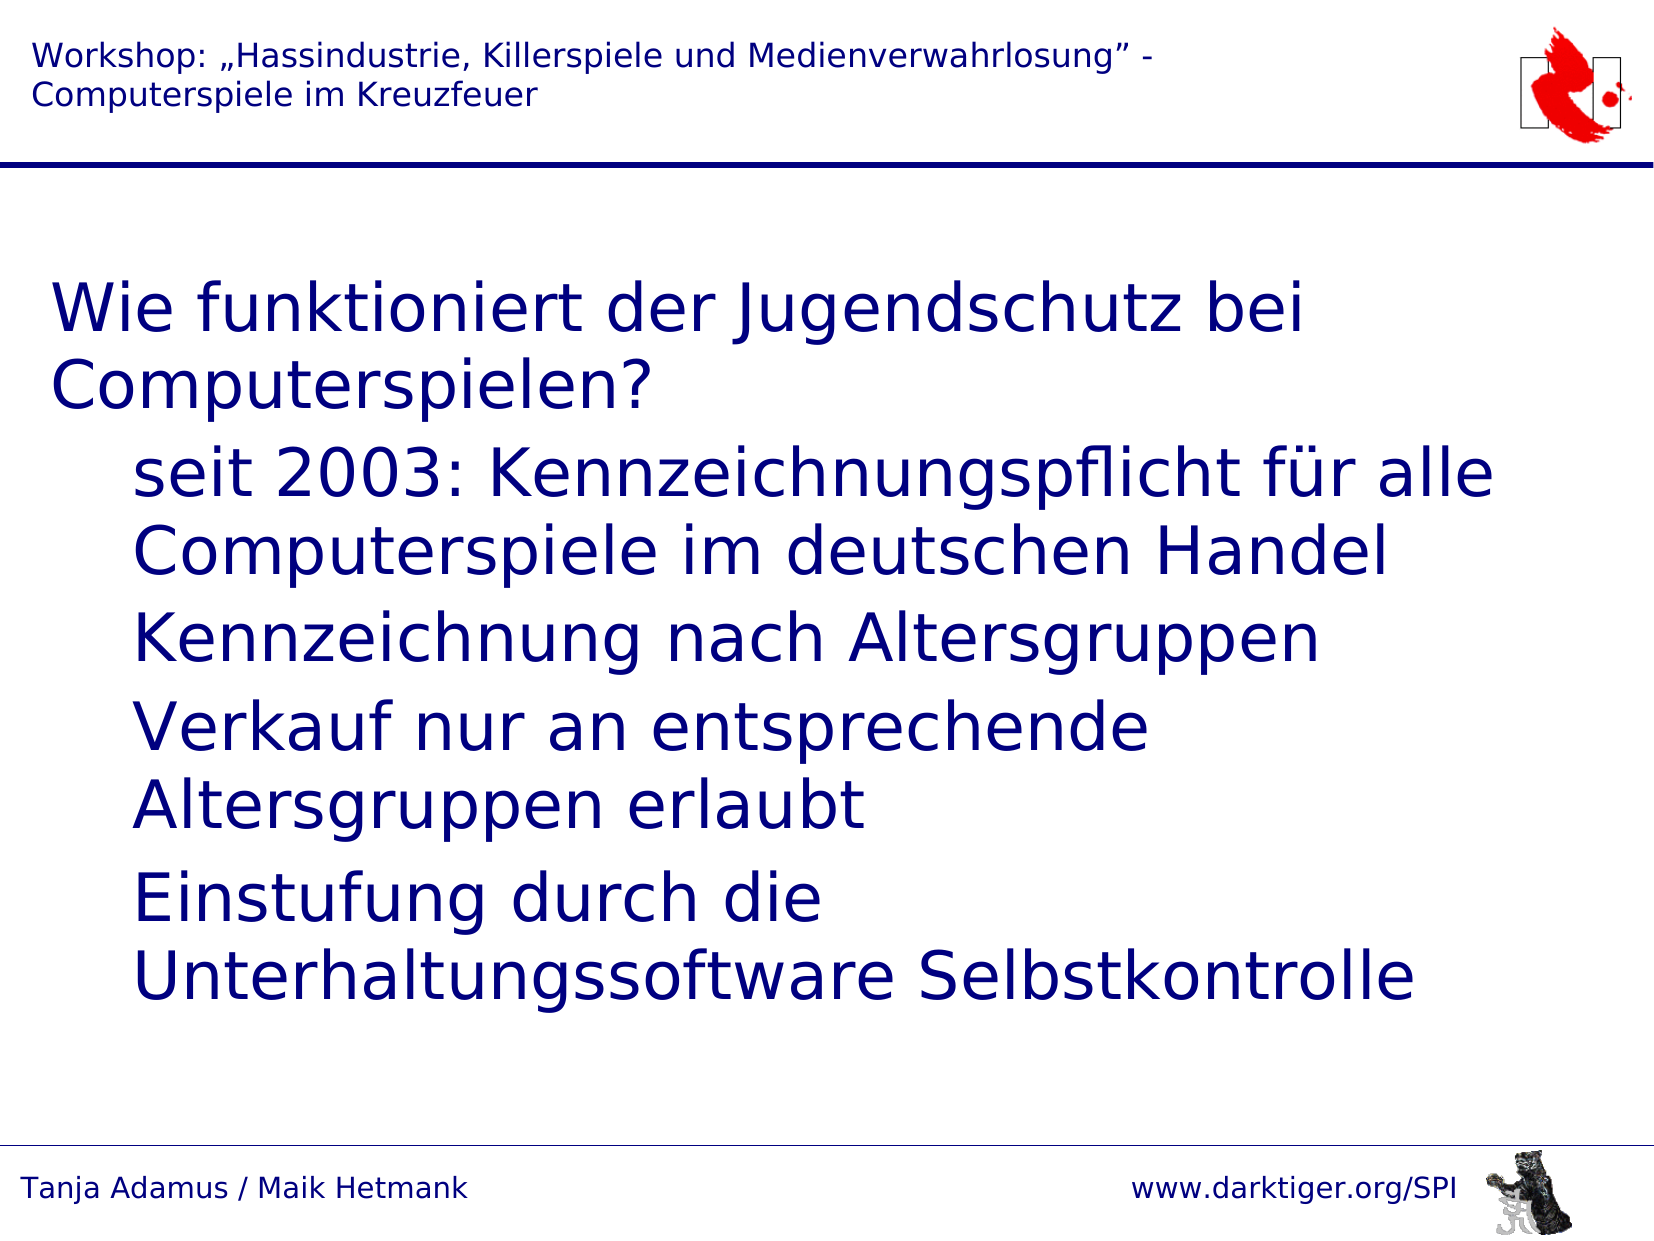

Workshop: „Hassindustrie, Killerspiele und Medienverwahrlosung” - Computerspiele im Kreuzfeuer
Wie funktioniert der Jugendschutz bei Computerspielen?
seit 2003: Kennzeichnungspflicht für alle Computerspiele im deutschen Handel
Kennzeichnung nach Altersgruppen
Verkauf nur an entsprechende Altersgruppen erlaubt
Einstufung durch die Unterhaltungssoftware Selbstkontrolle